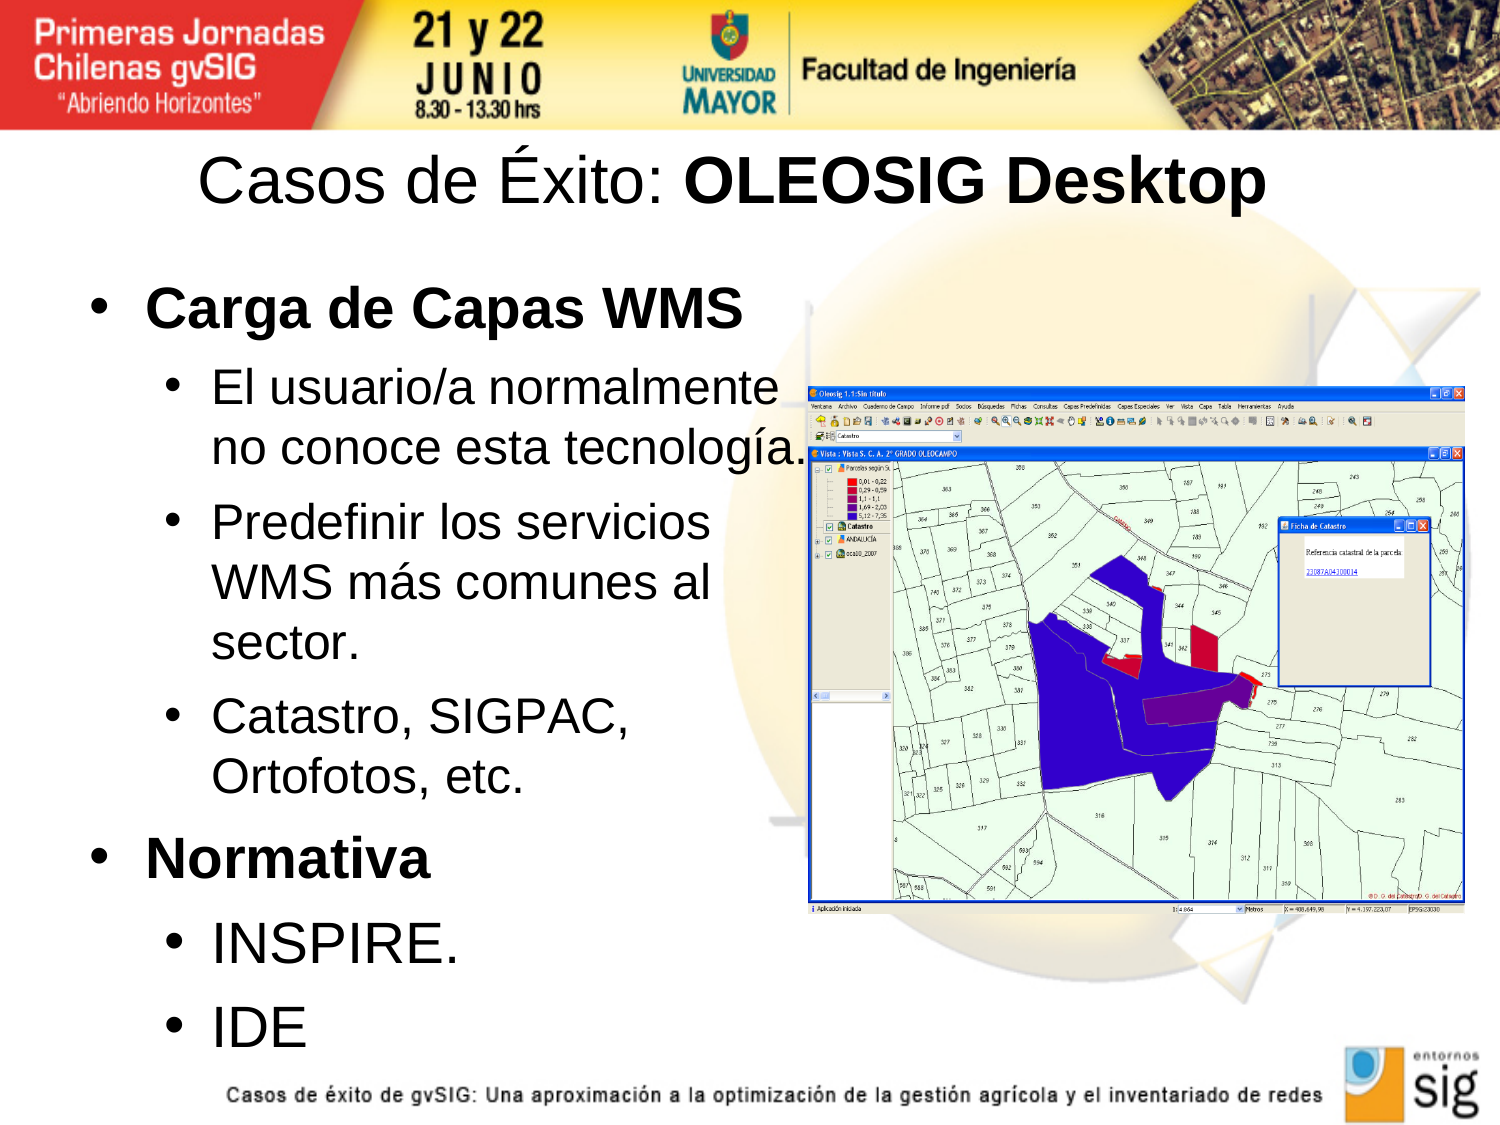

# Casos de Éxito: OLEOSIG Desktop
Carga de Capas WMS
El usuario/a normalmente no conoce esta tecnología.
Predefinir los servicios WMS más comunes al sector.
Catastro, SIGPAC, Ortofotos, etc.
Normativa
INSPIRE.
IDE